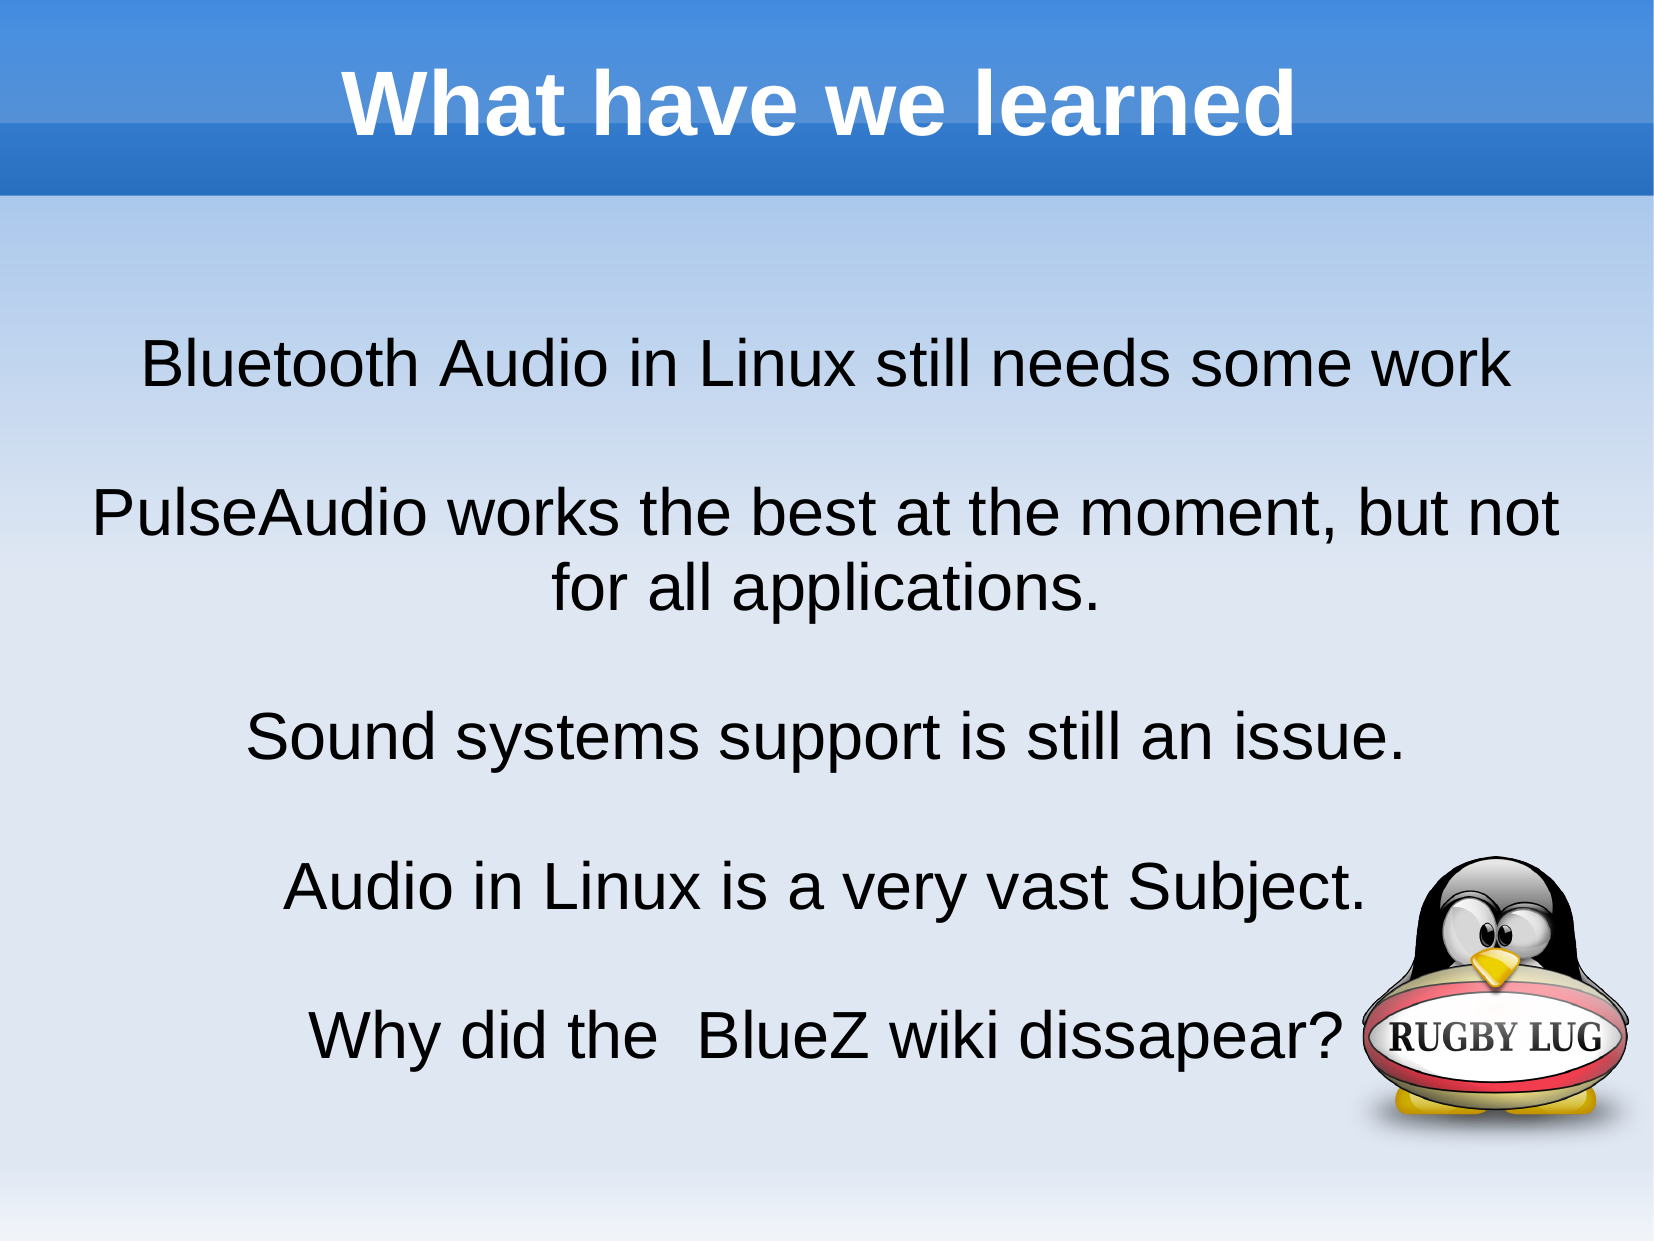

# What have we learned
Bluetooth Audio in Linux still needs some work
PulseAudio works the best at the moment, but not for all applications.
Sound systems support is still an issue.
Audio in Linux is a very vast Subject.
Why did the BlueZ wiki dissapear?